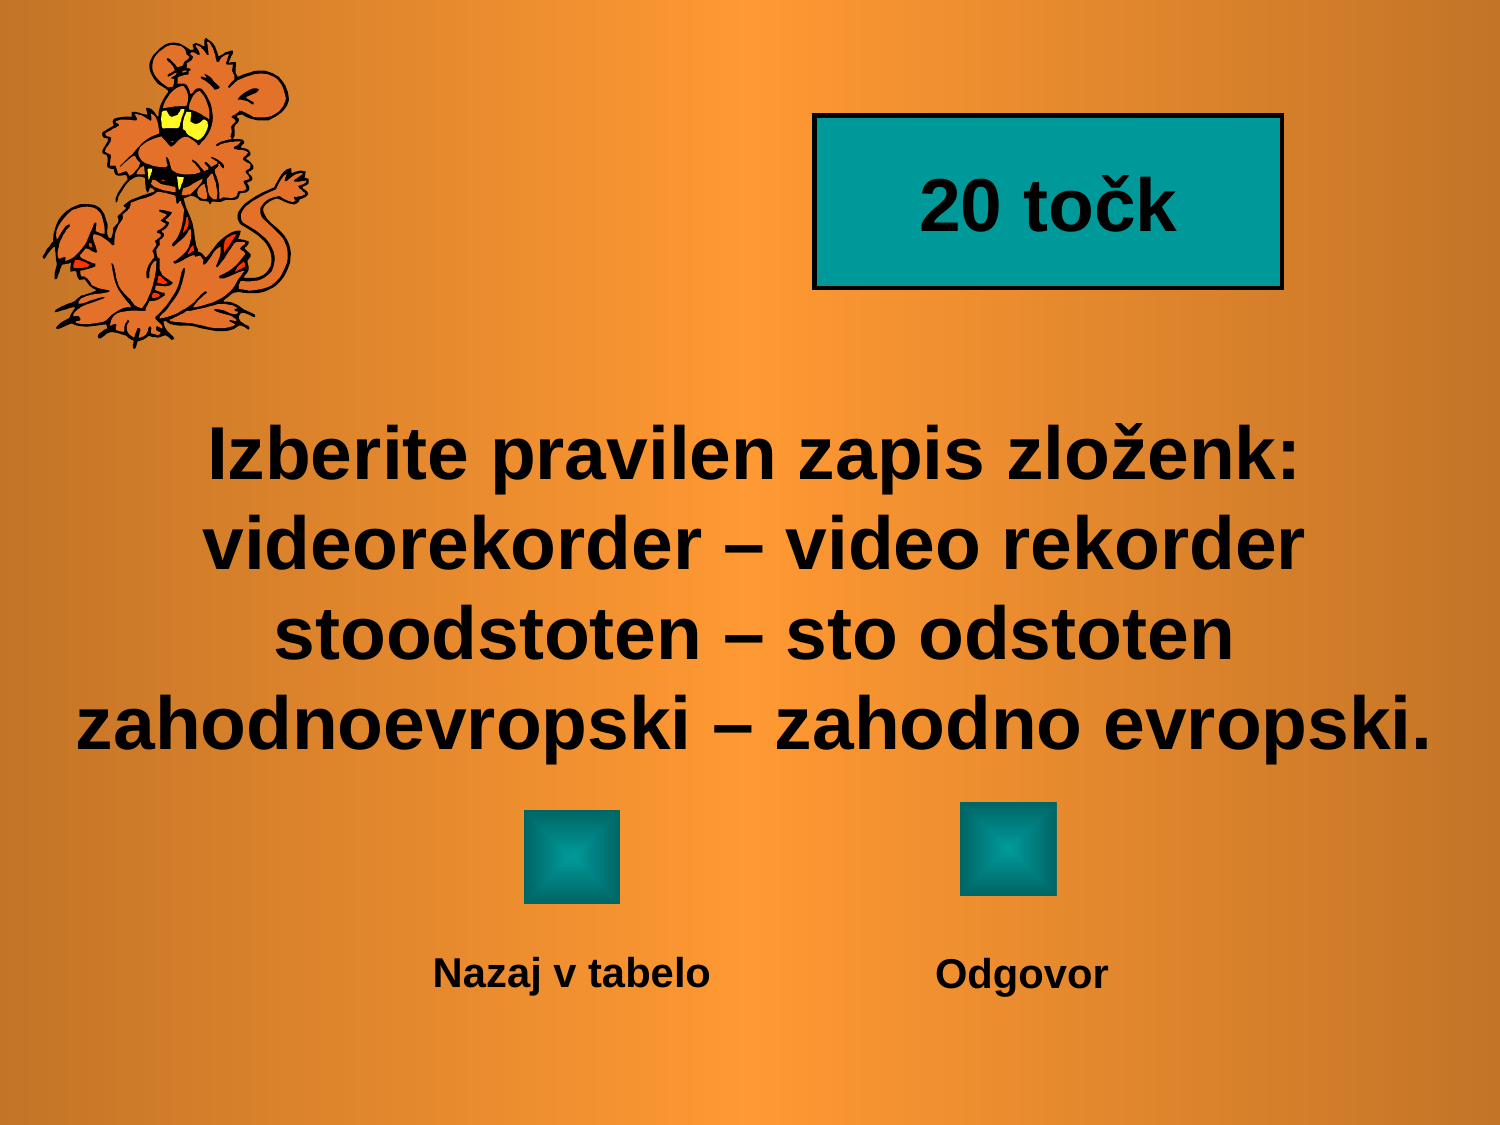

20 točk
Izberite pravilen zapis zloženk:
videorekorder – video rekorder
stoodstoten – sto odstoten
zahodnoevropski – zahodno evropski.
Nazaj v tabelo
Odgovor